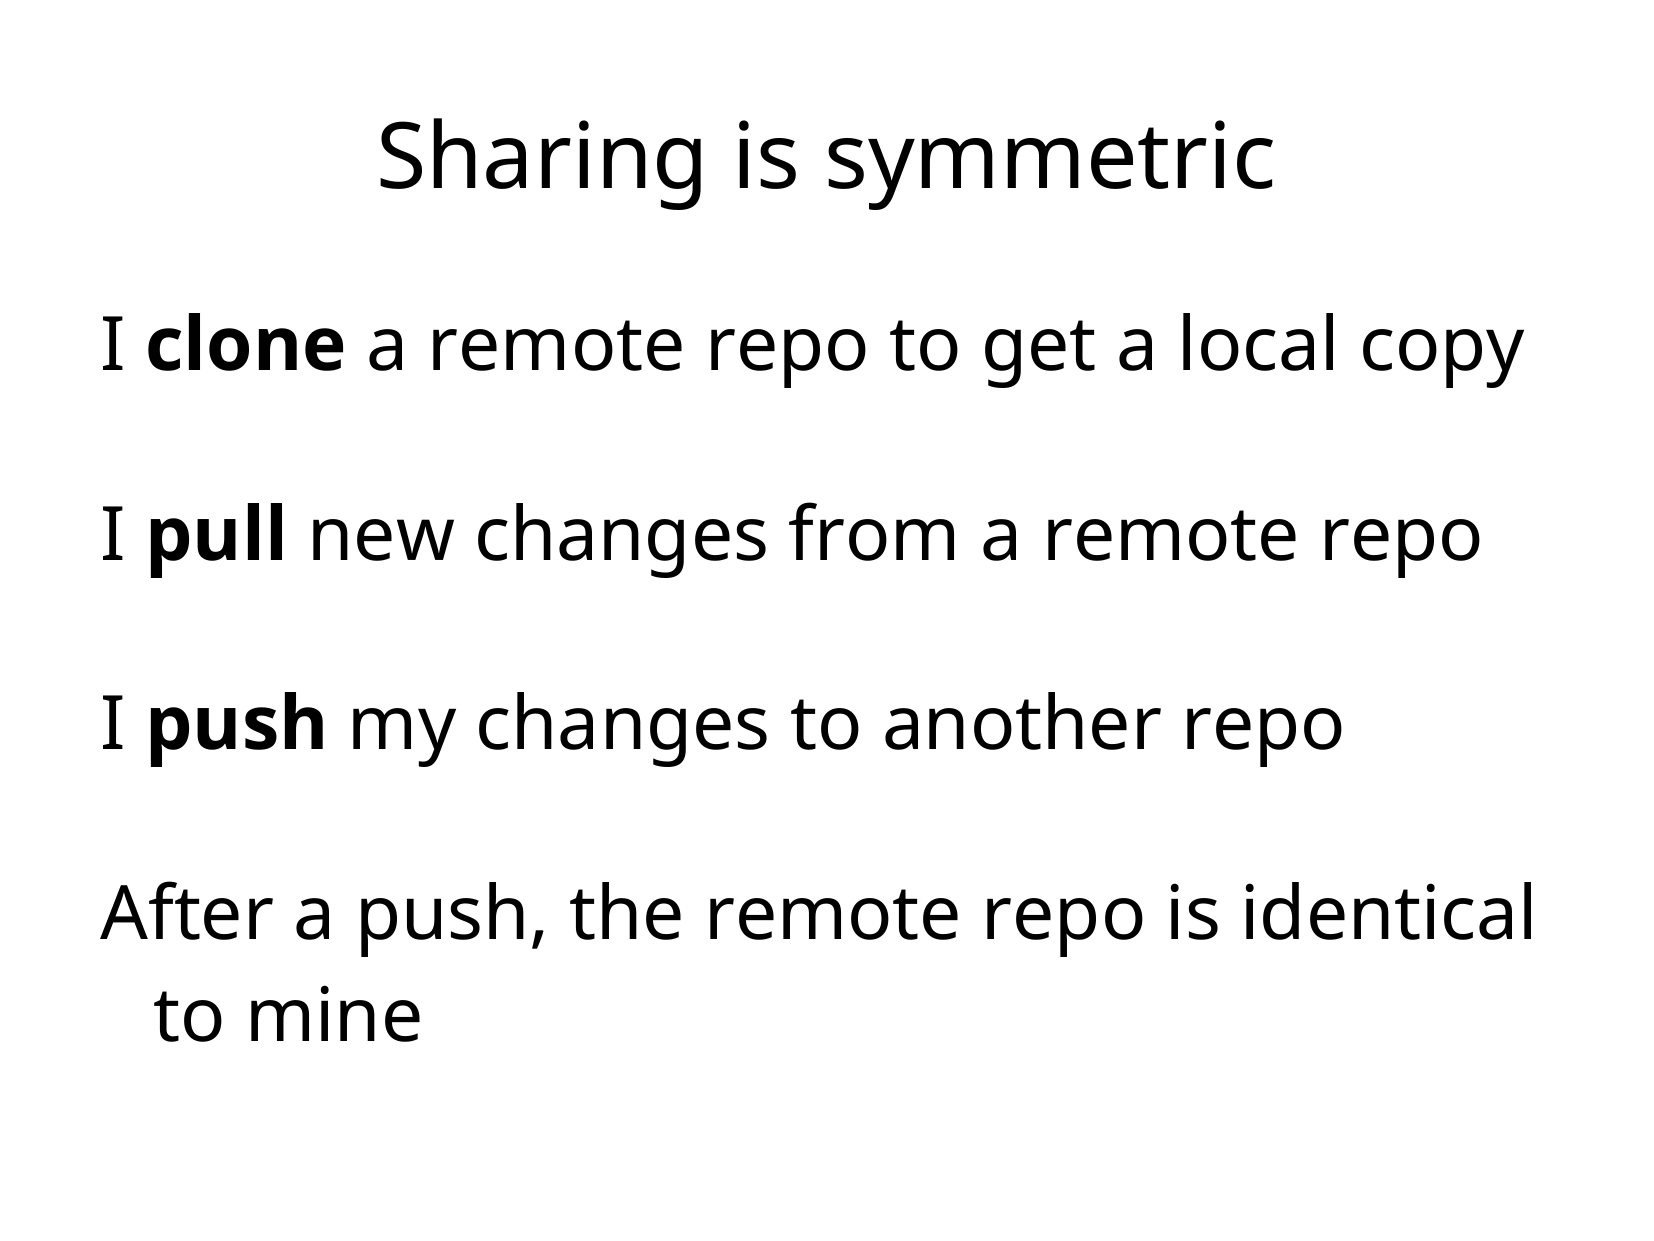

# Sharing is symmetric
I clone a remote repo to get a local copy
I pull new changes from a remote repo
I push my changes to another repo
After a push, the remote repo is identical to mine